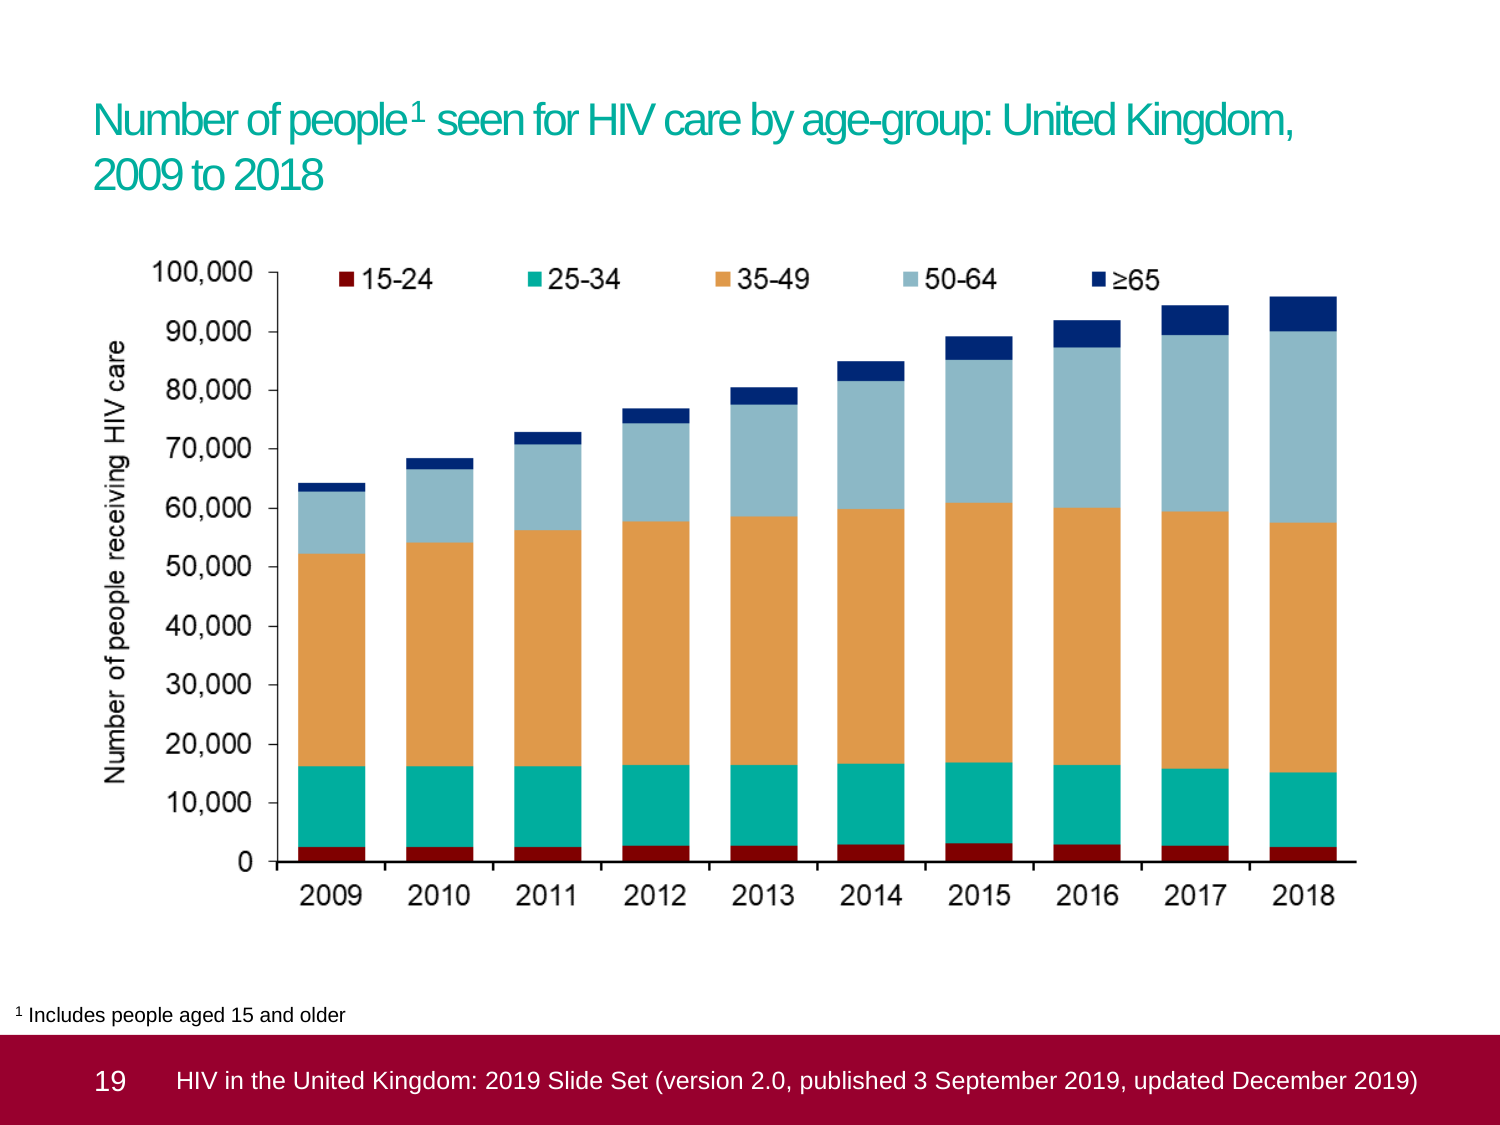

# Number of people1 seen for HIV care by age-group: United Kingdom, 2009 to 2018
1 Includes people aged 15 and older
 1
HIV in the United Kingdom: 2019 Slide Set (version 2.0, published 3 September 2019, updated December 2019)